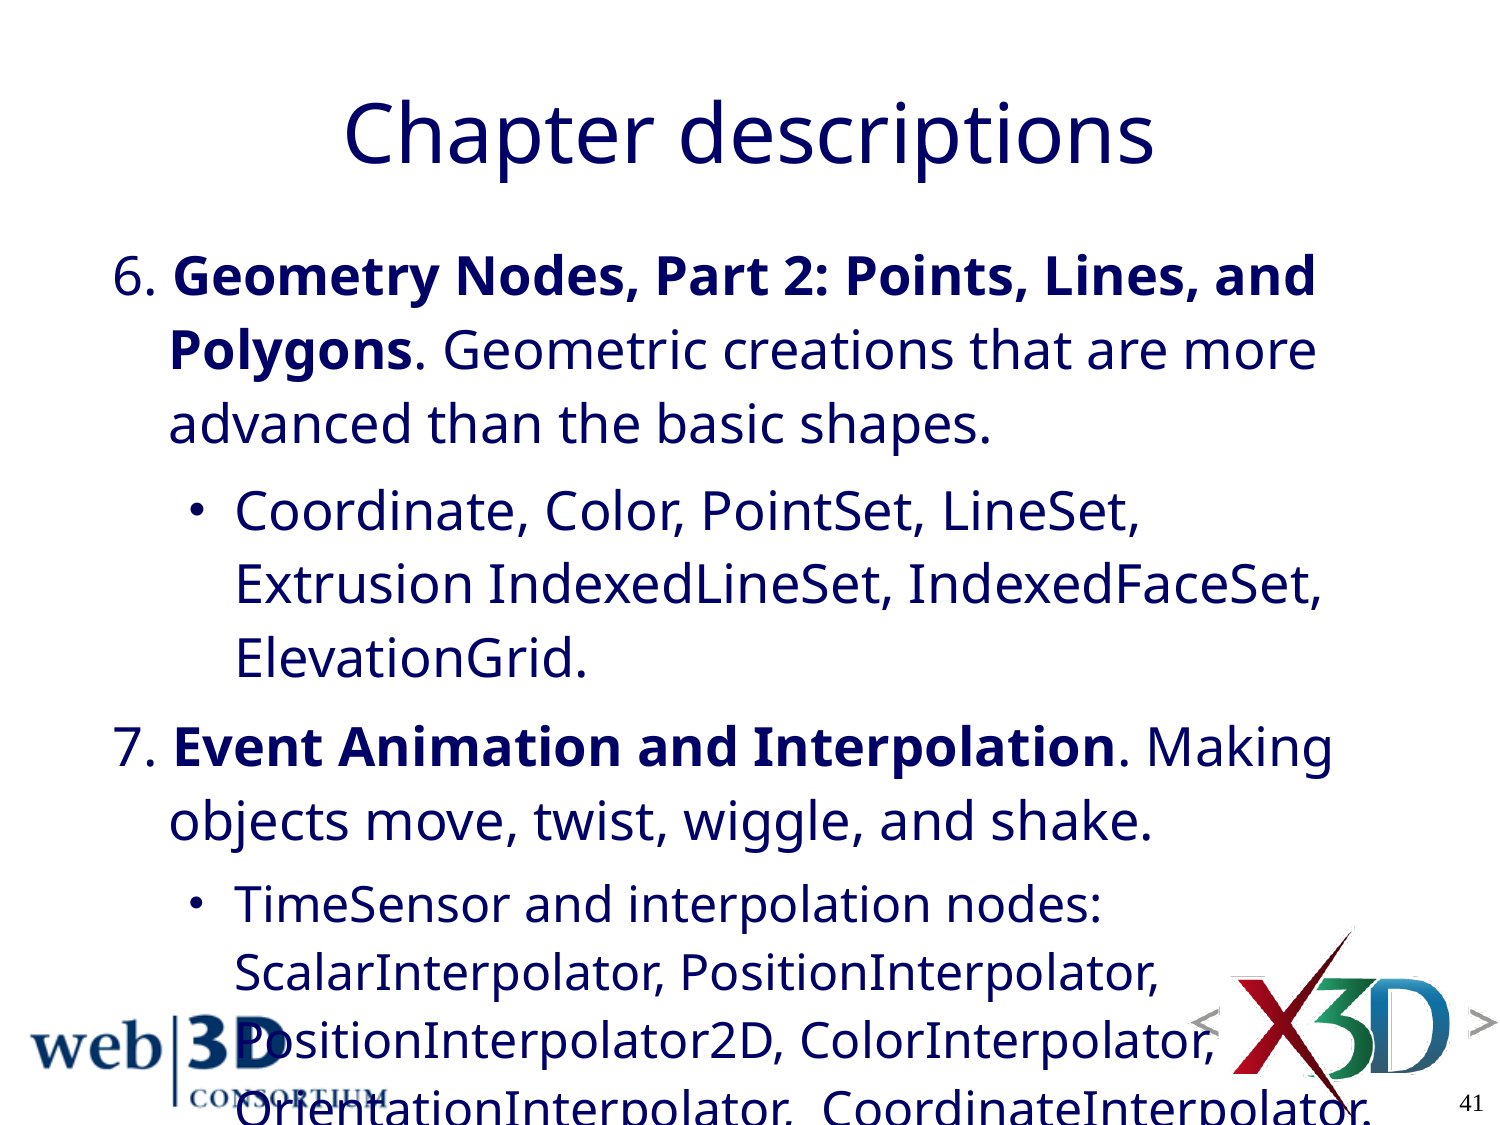

# Chapter descriptions
6. Geometry Nodes, Part 2: Points, Lines, and Polygons. Geometric creations that are more advanced than the basic shapes.
Coordinate, Color, PointSet, LineSet, Extrusion IndexedLineSet, IndexedFaceSet, ElevationGrid.
7. Event Animation and Interpolation. Making objects move, twist, wiggle, and shake.
TimeSensor and interpolation nodes: ScalarInterpolator, PositionInterpolator, PositionInterpolator2D, ColorInterpolator, OrientationInterpolator, CoordinateInterpolator.